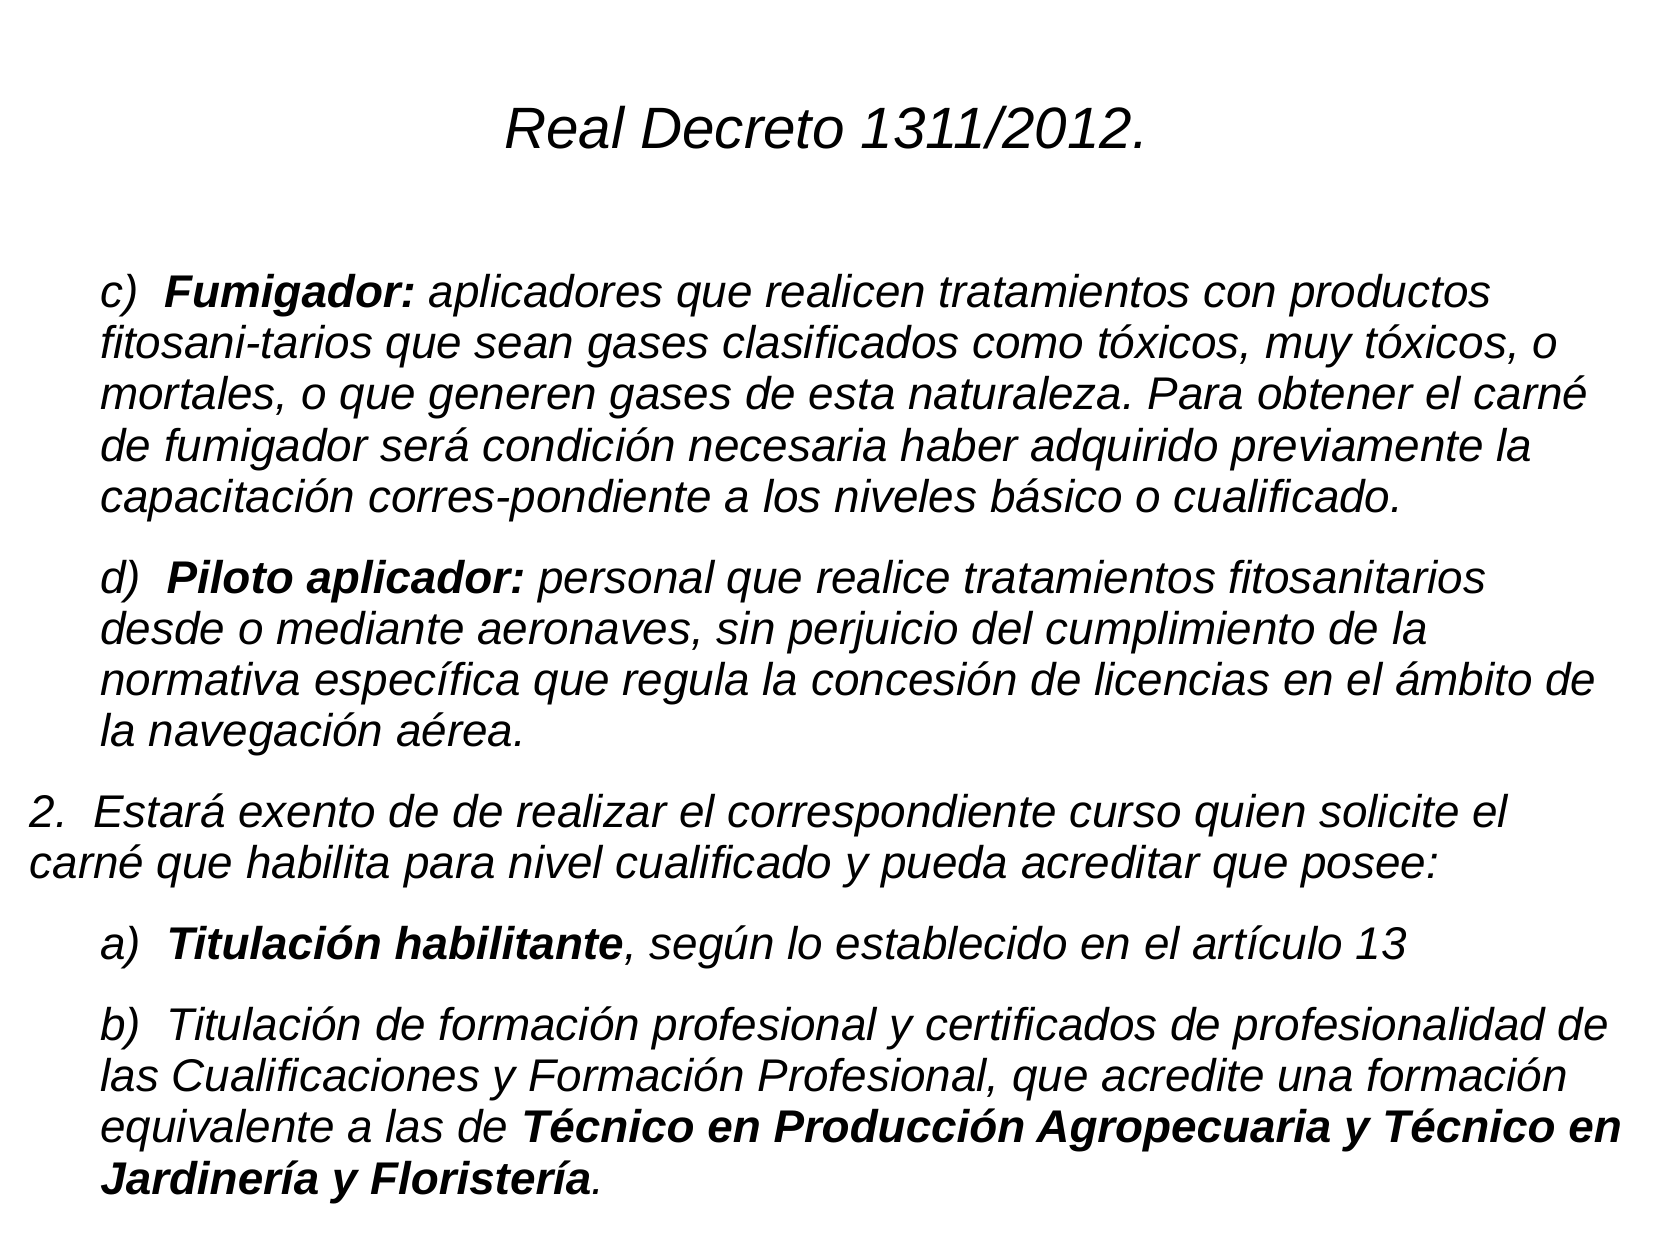

# Real Decreto 1311/2012.
c) Fumigador: aplicadores que realicen tratamientos con productos fitosani-tarios que sean gases clasificados como tóxicos, muy tóxicos, o mortales, o que generen gases de esta naturaleza. Para obtener el carné de fumigador será condición necesaria haber adquirido previamente la capacitación corres-pondiente a los niveles básico o cualificado.
d) Piloto aplicador: personal que realice tratamientos fitosanitarios desde o mediante aeronaves, sin perjuicio del cumplimiento de la normativa específica que regula la concesión de licencias en el ámbito de la navegación aérea.
2. Estará exento de de realizar el correspondiente curso quien solicite el carné que habilita para nivel cualificado y pueda acreditar que posee:
a) Titulación habilitante, según lo establecido en el artículo 13
b) Titulación de formación profesional y certificados de profesionalidad de las Cualificaciones y Formación Profesional, que acredite una formación equivalente a las de Técnico en Producción Agropecuaria y Técnico en Jardinería y Floristería.